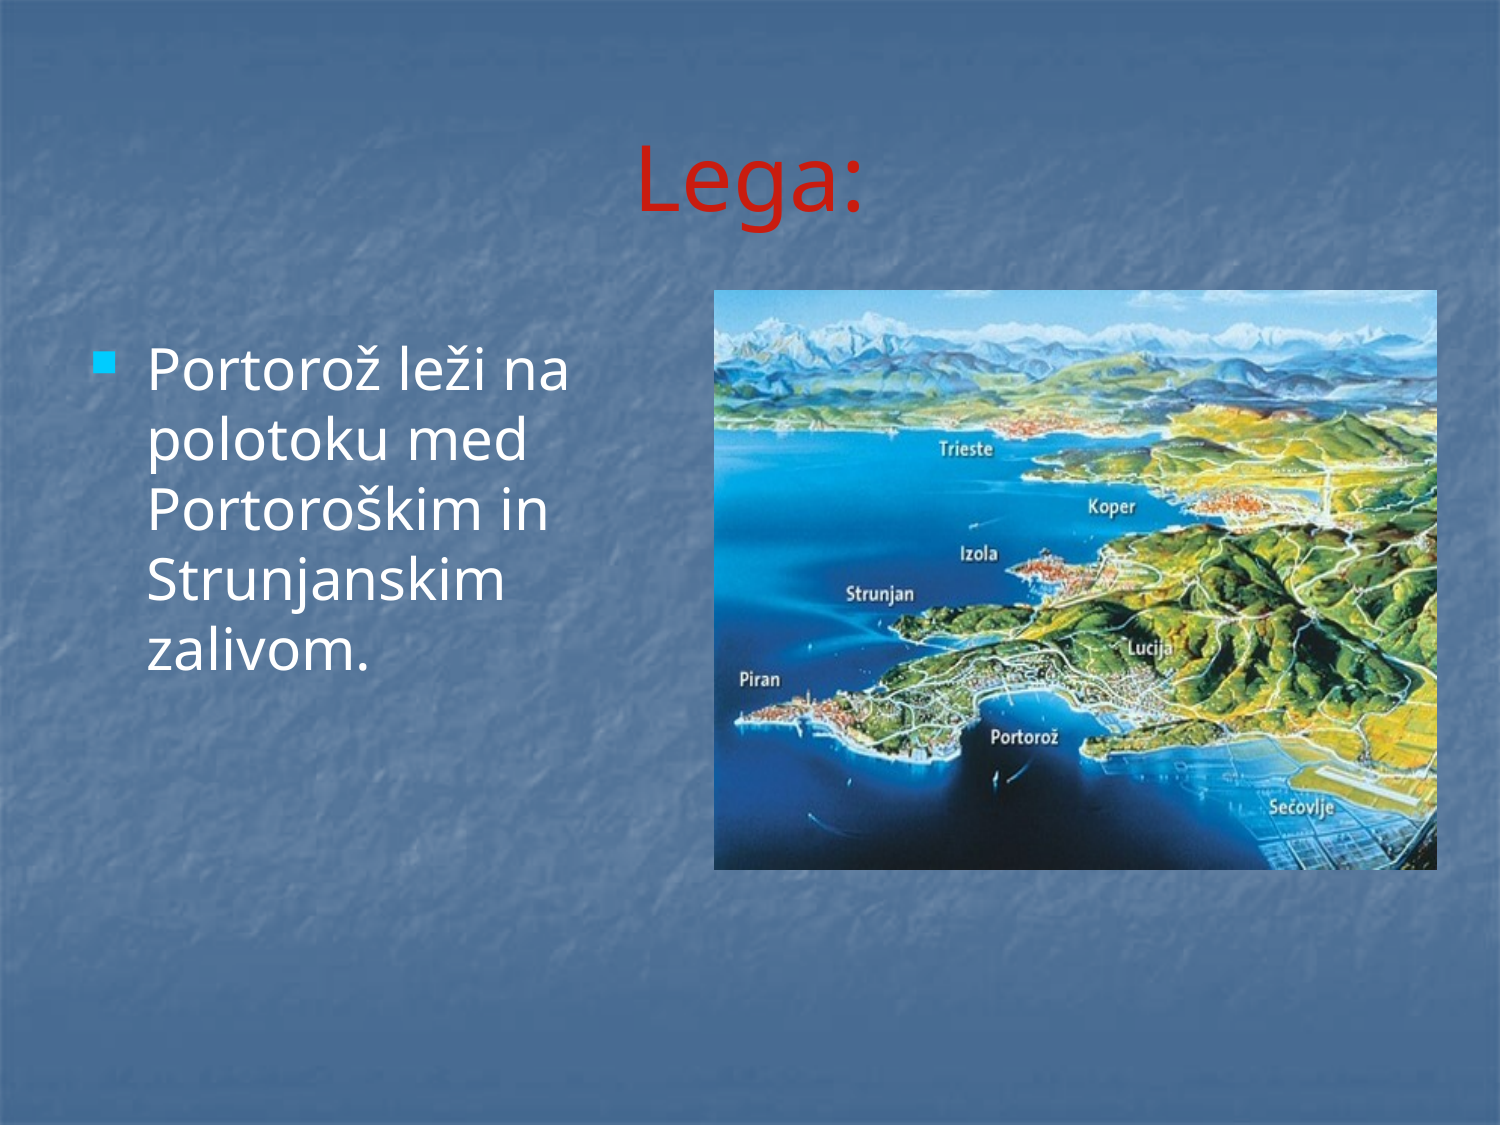

# Lega:
Portorož leži na polotoku med Portoroškim in Strunjanskim zalivom.